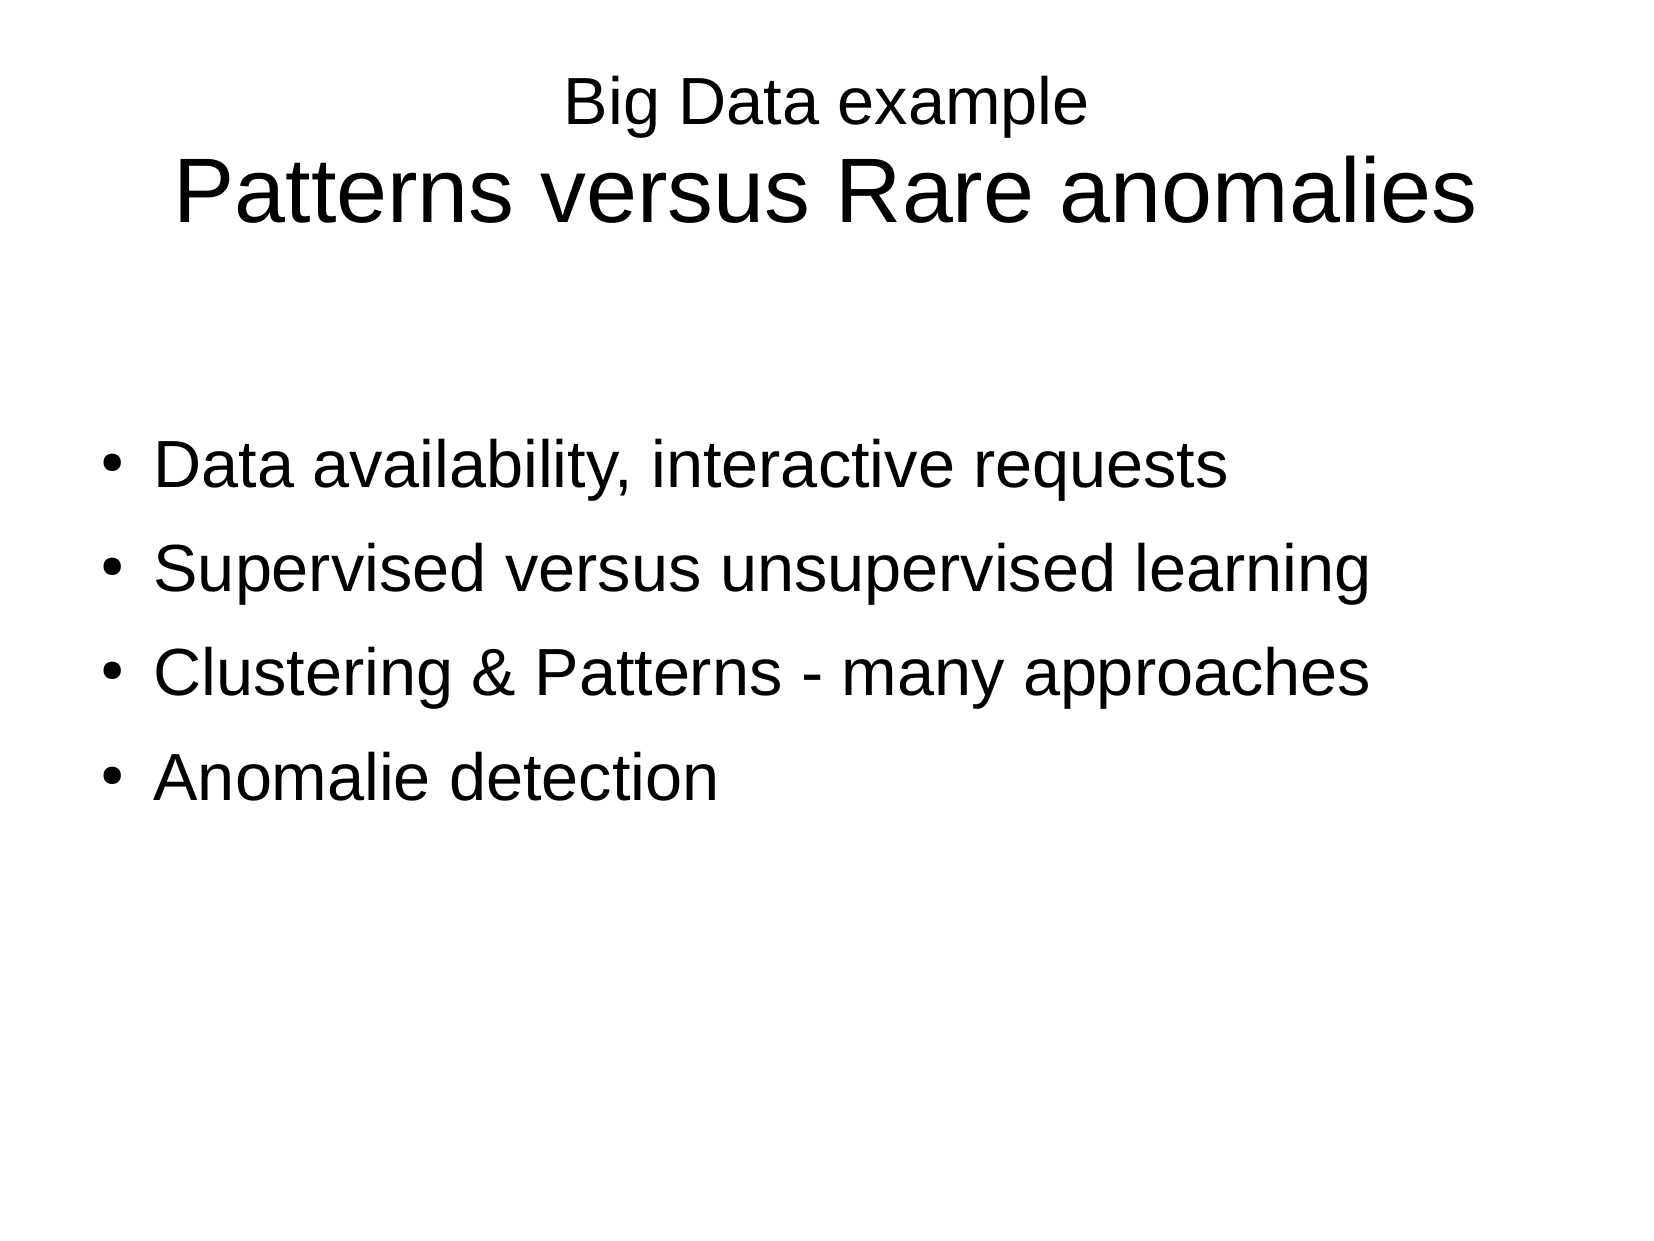

# Big Data example Patterns versus Rare anomalies
Data availability, interactive requests
Supervised versus unsupervised learning
Clustering & Patterns - many approaches
Anomalie detection